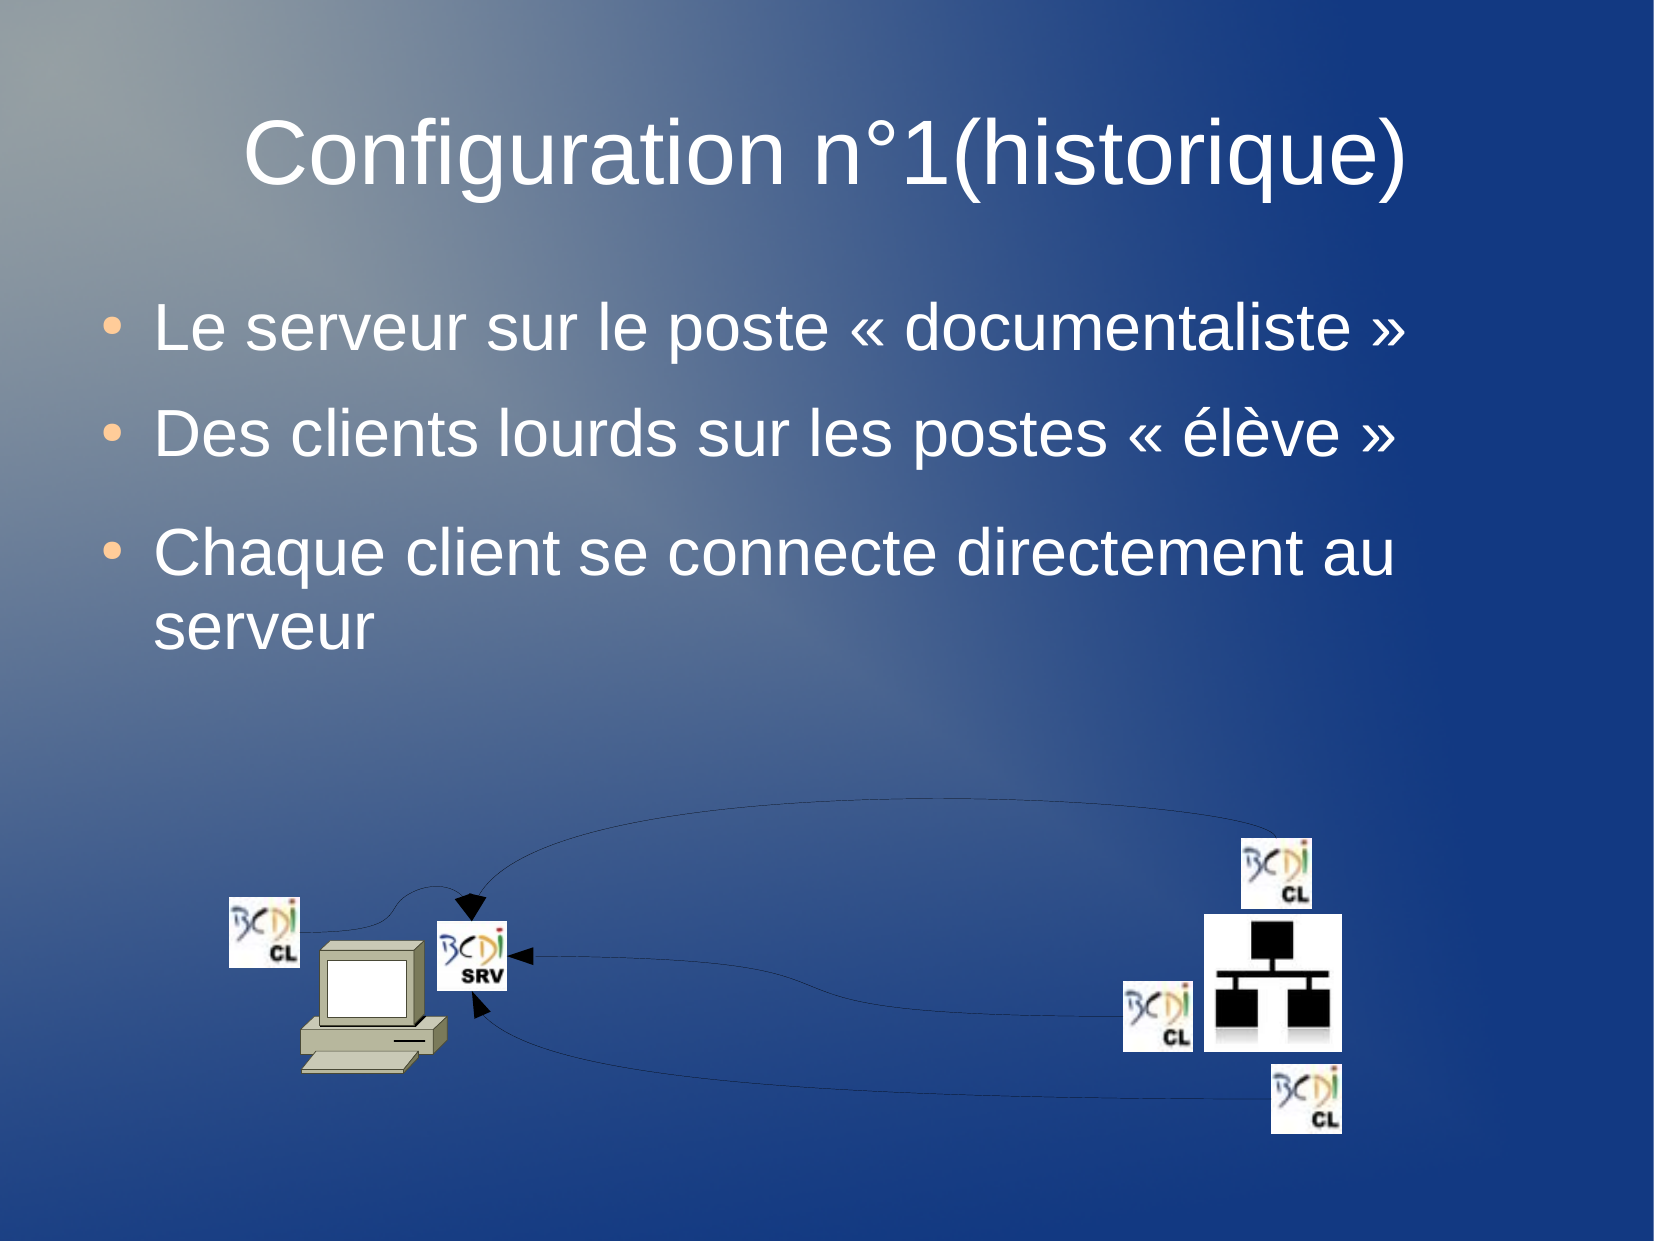

# Configuration n°1(historique)
Le serveur sur le poste « documentaliste »
Des clients lourds sur les postes « élève »
Chaque client se connecte directement au serveur